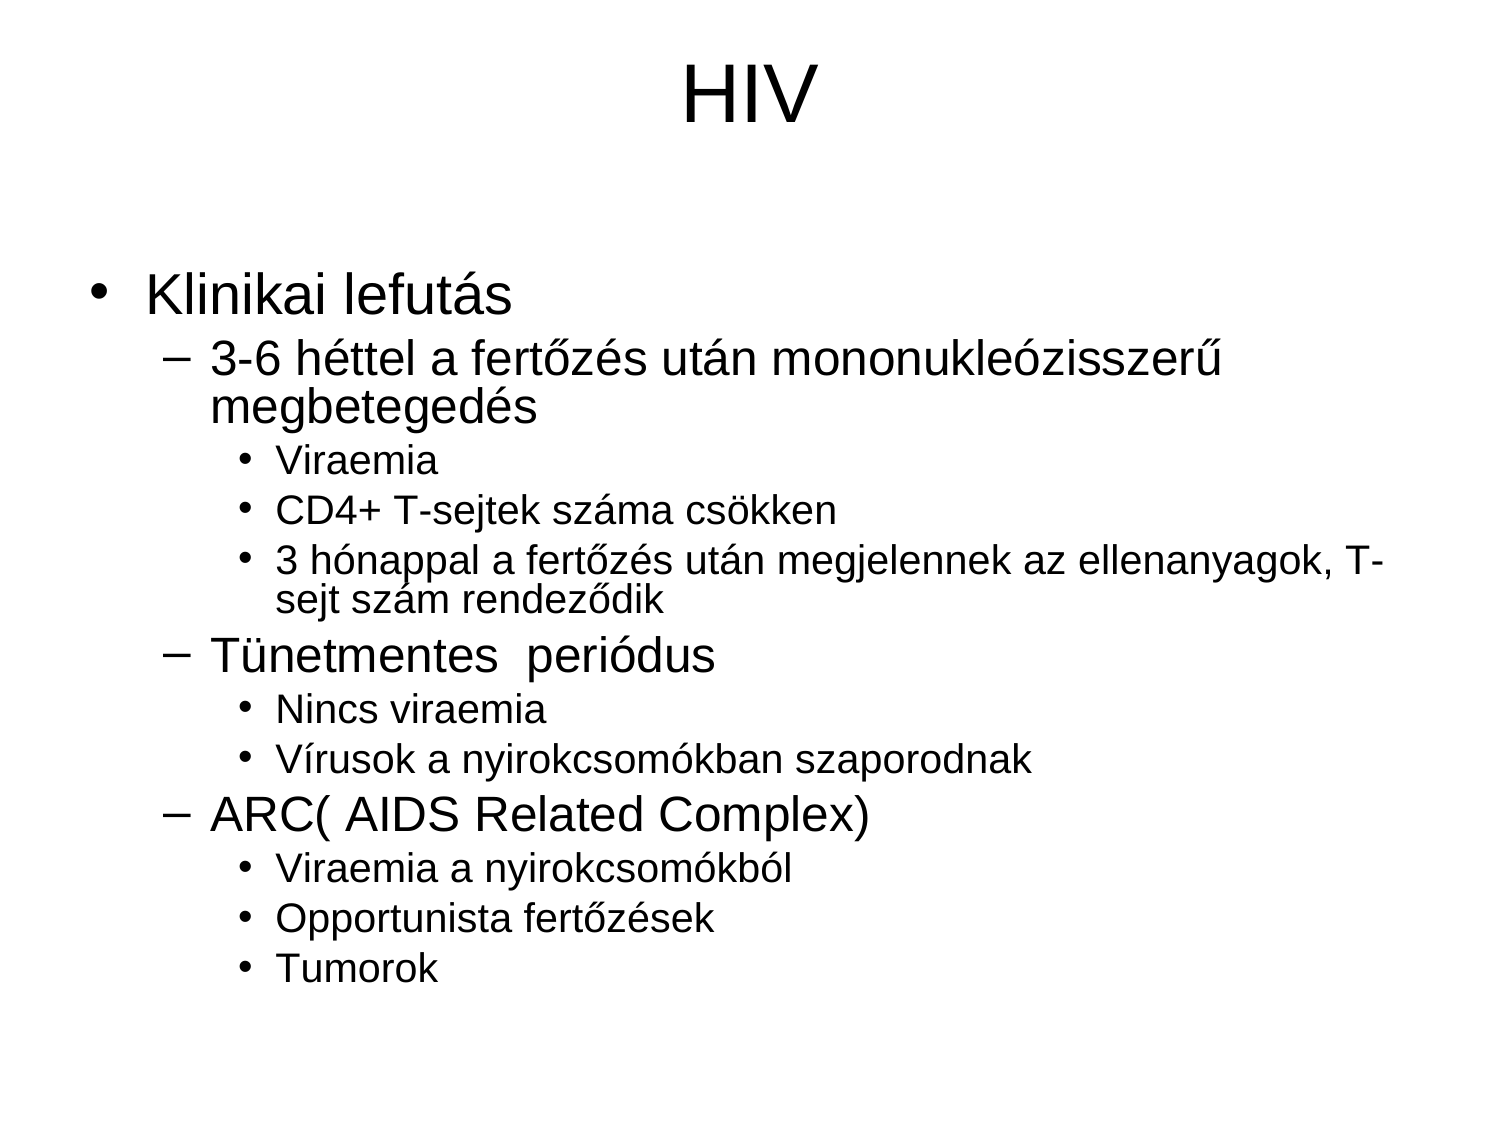

# HIV
Klinikai lefutás
3-6 héttel a fertőzés után mononukleózisszerű megbetegedés
Viraemia
CD4+ T-sejtek száma csökken
3 hónappal a fertőzés után megjelennek az ellenanyagok, T-sejt szám rendeződik
Tünetmentes periódus
Nincs viraemia
Vírusok a nyirokcsomókban szaporodnak
ARC( AIDS Related Complex)
Viraemia a nyirokcsomókból
Opportunista fertőzések
Tumorok